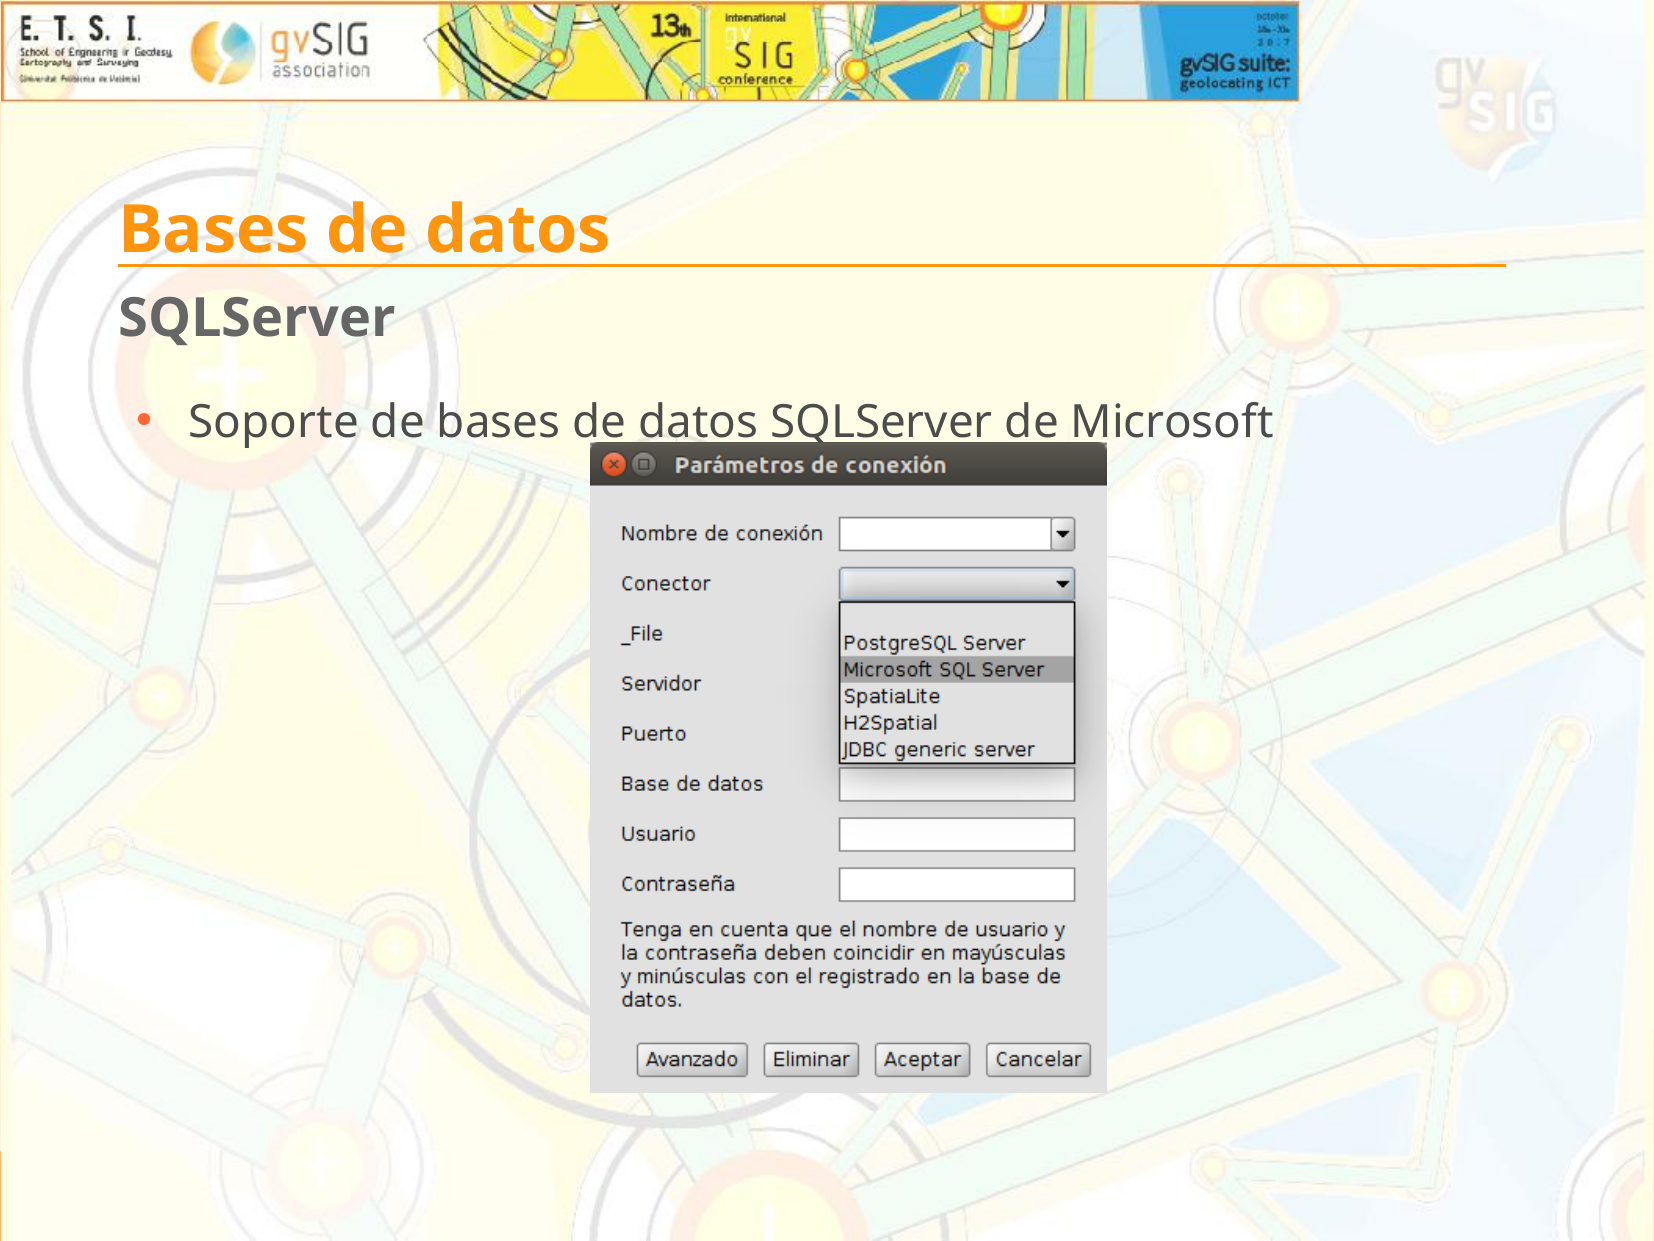

# Bases de datos
SQLServer
Soporte de bases de datos SQLServer de Microsoft